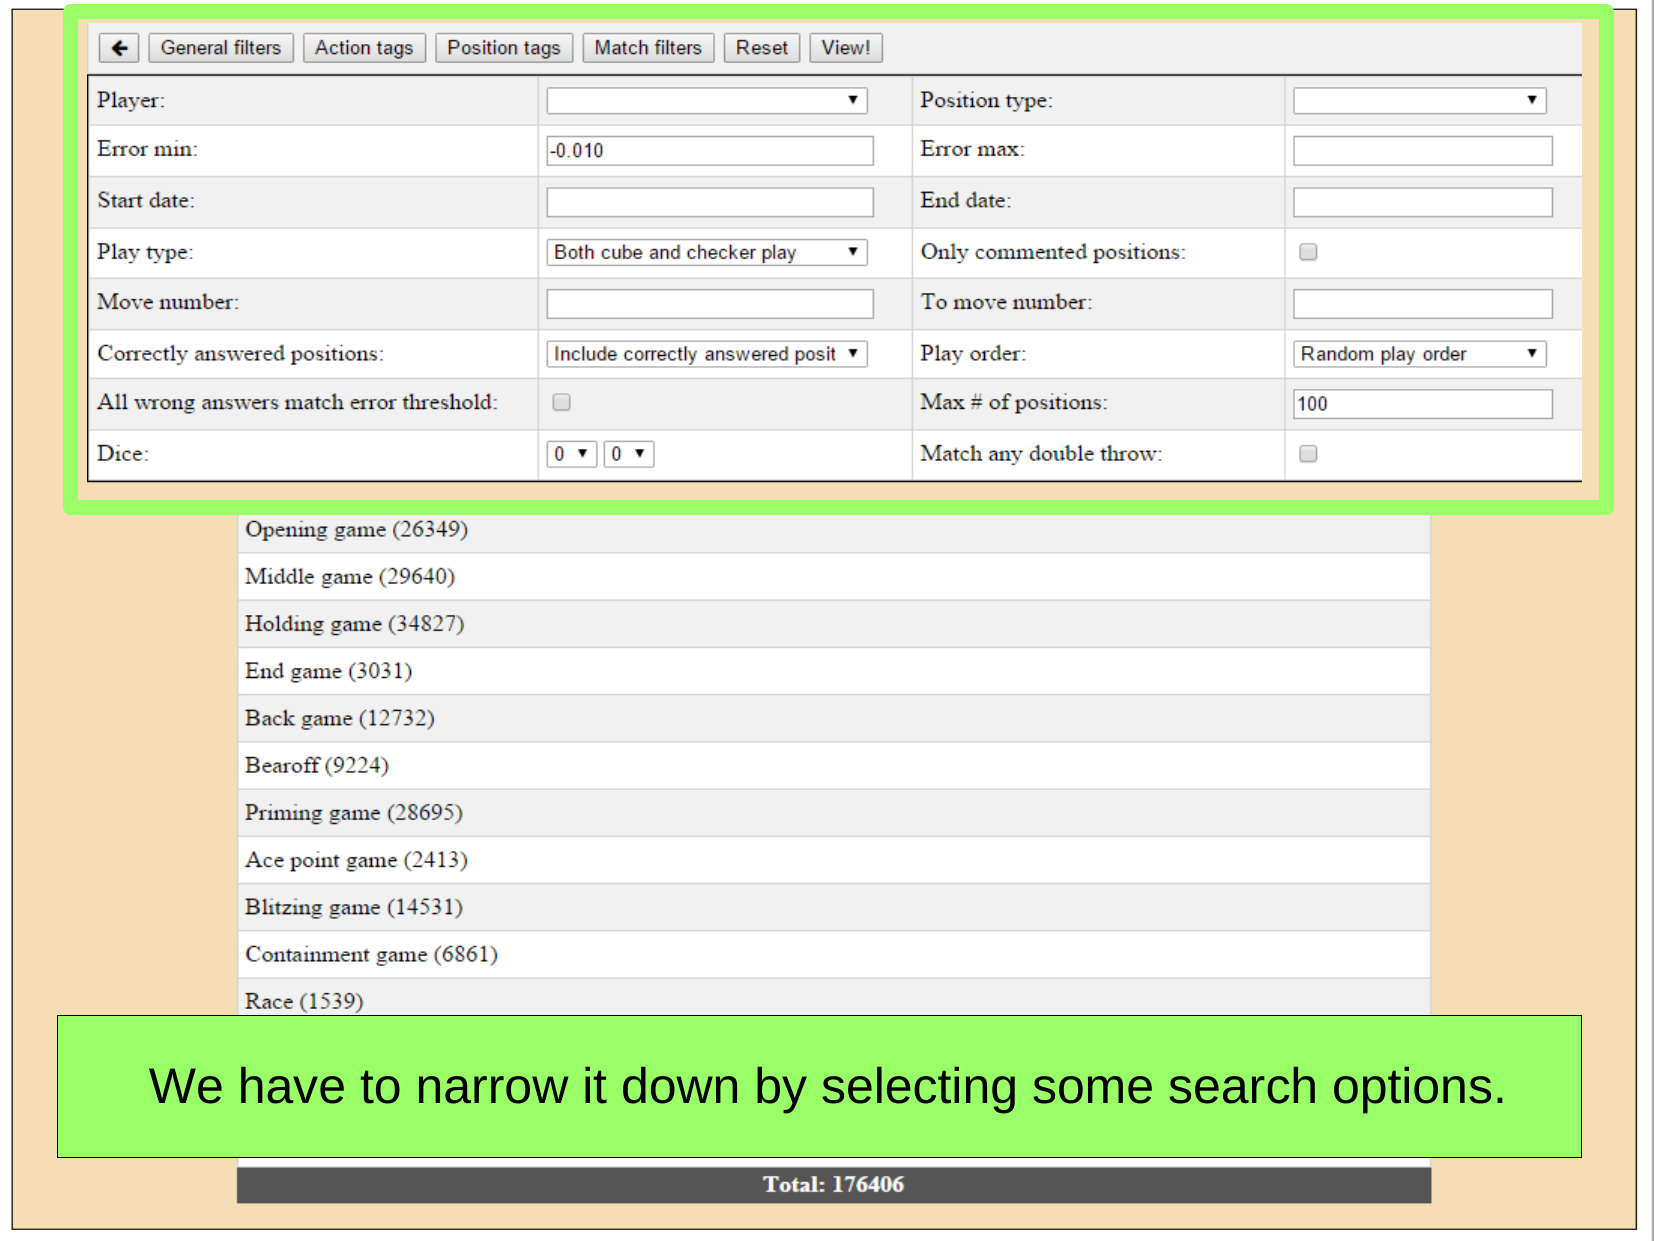

# Backgammon Studio
We have to narrow it down by selecting some search options.